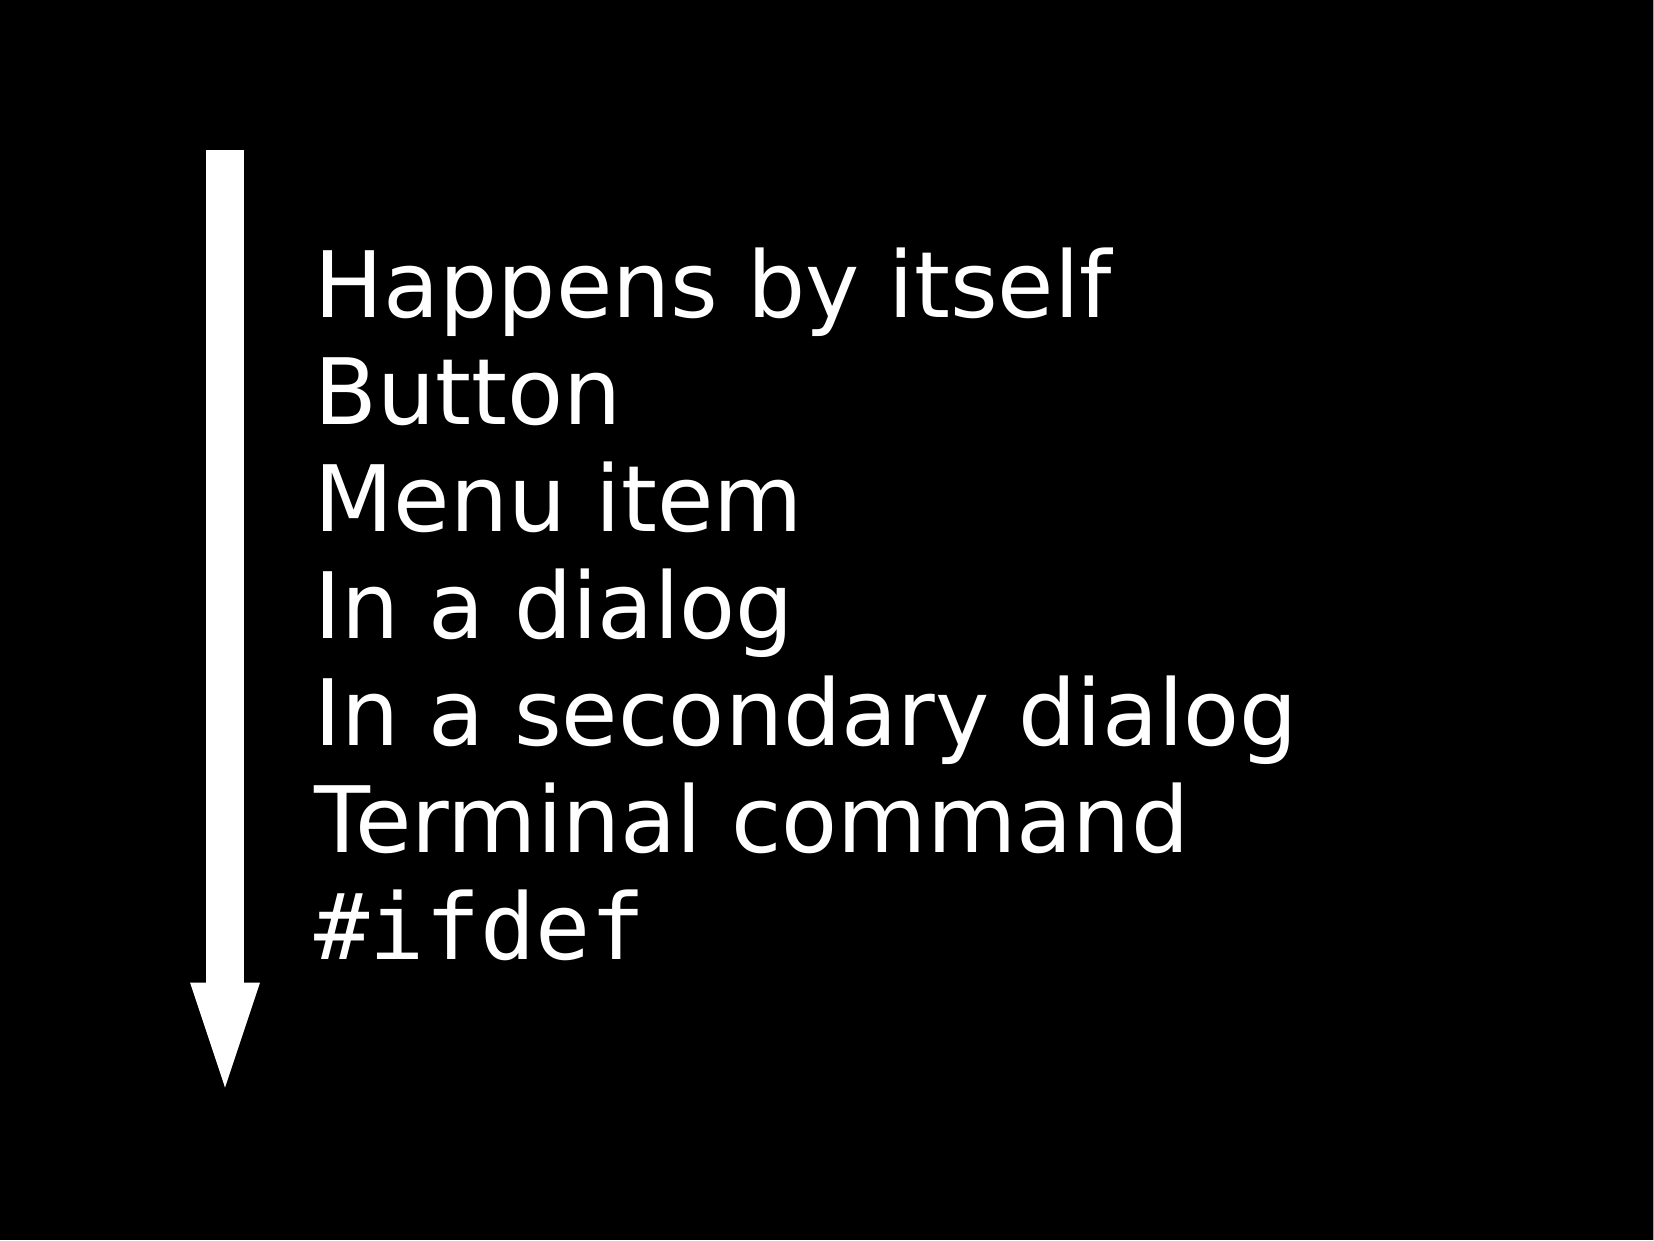

Happens by itself
Button
Menu item
In a dialog
In a secondary dialog
Terminal command
#ifdef